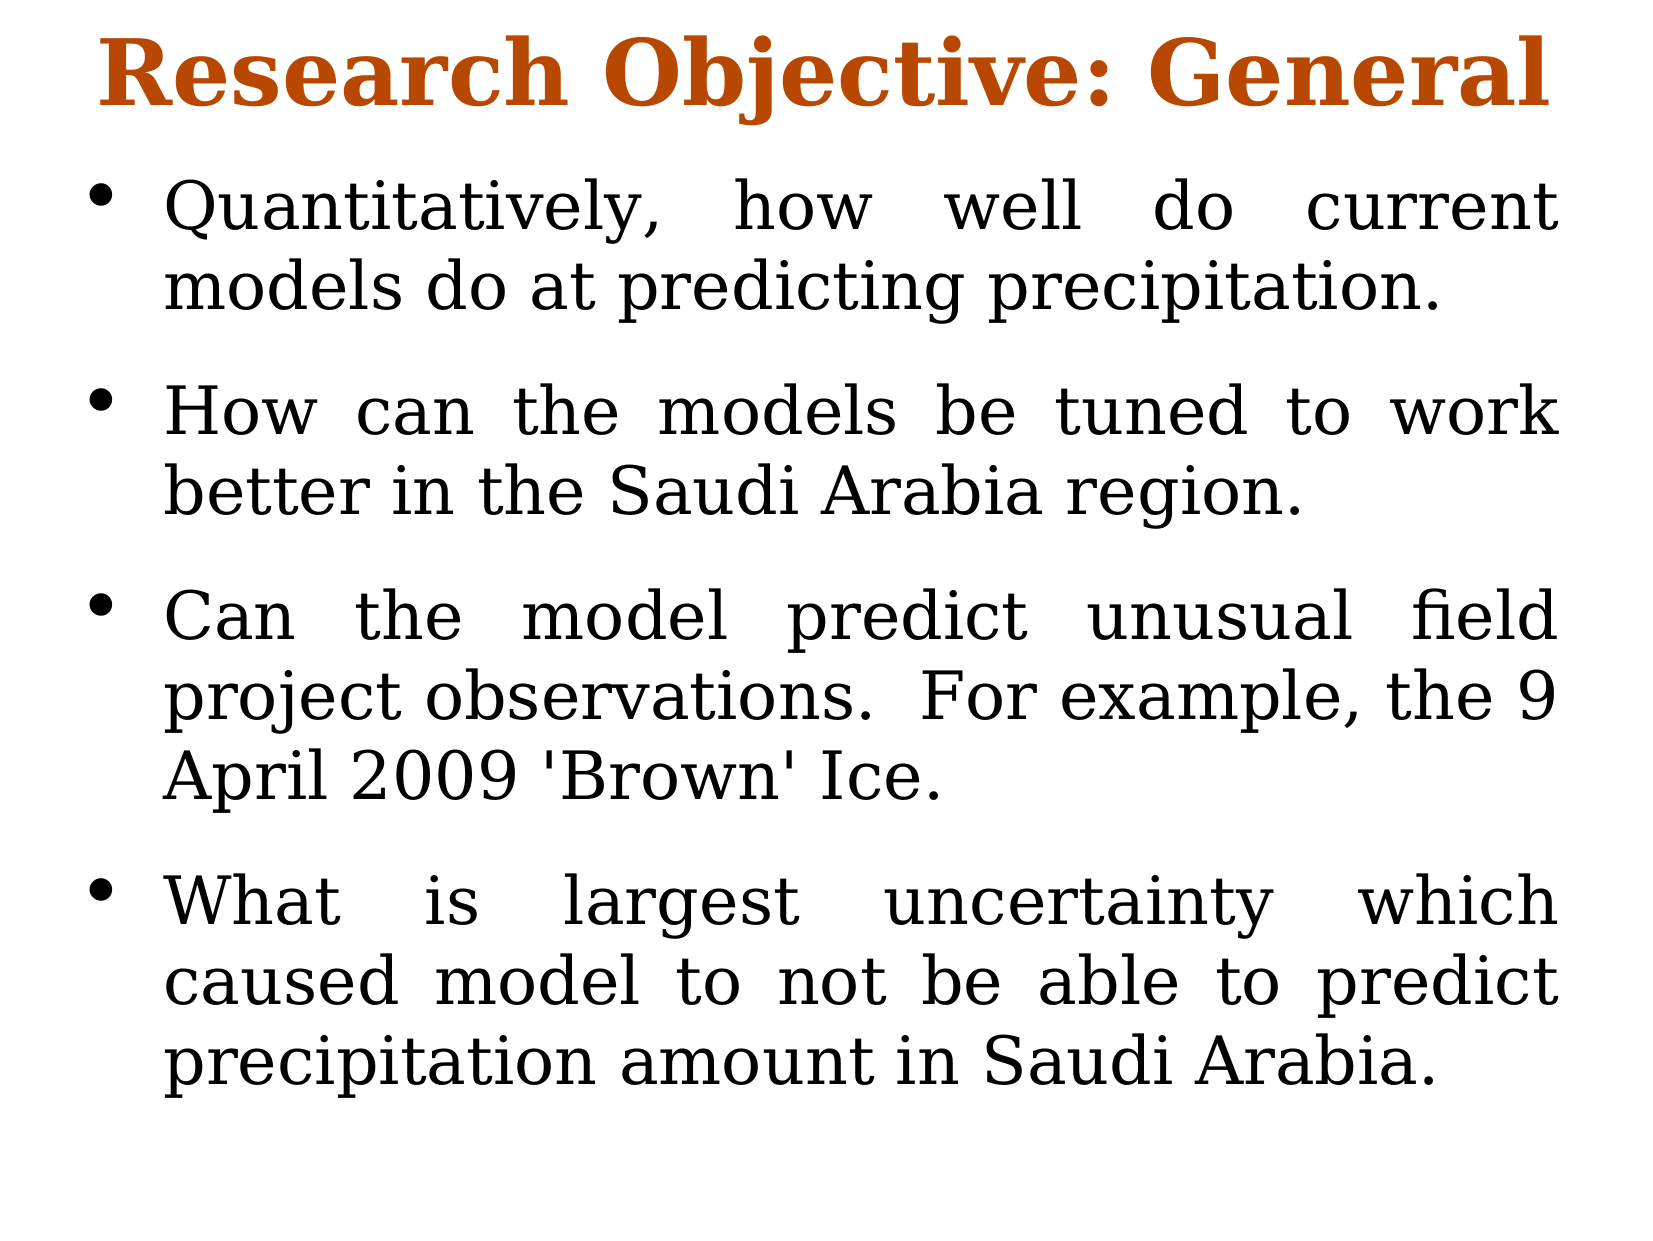

Research Objective: General
Quantitatively, how well do current models do at predicting precipitation.
How can the models be tuned to work better in the Saudi Arabia region.
Can the model predict unusual field project observations. For example, the 9 April 2009 'Brown' Ice.
What is largest uncertainty which caused model to not be able to predict precipitation amount in Saudi Arabia.